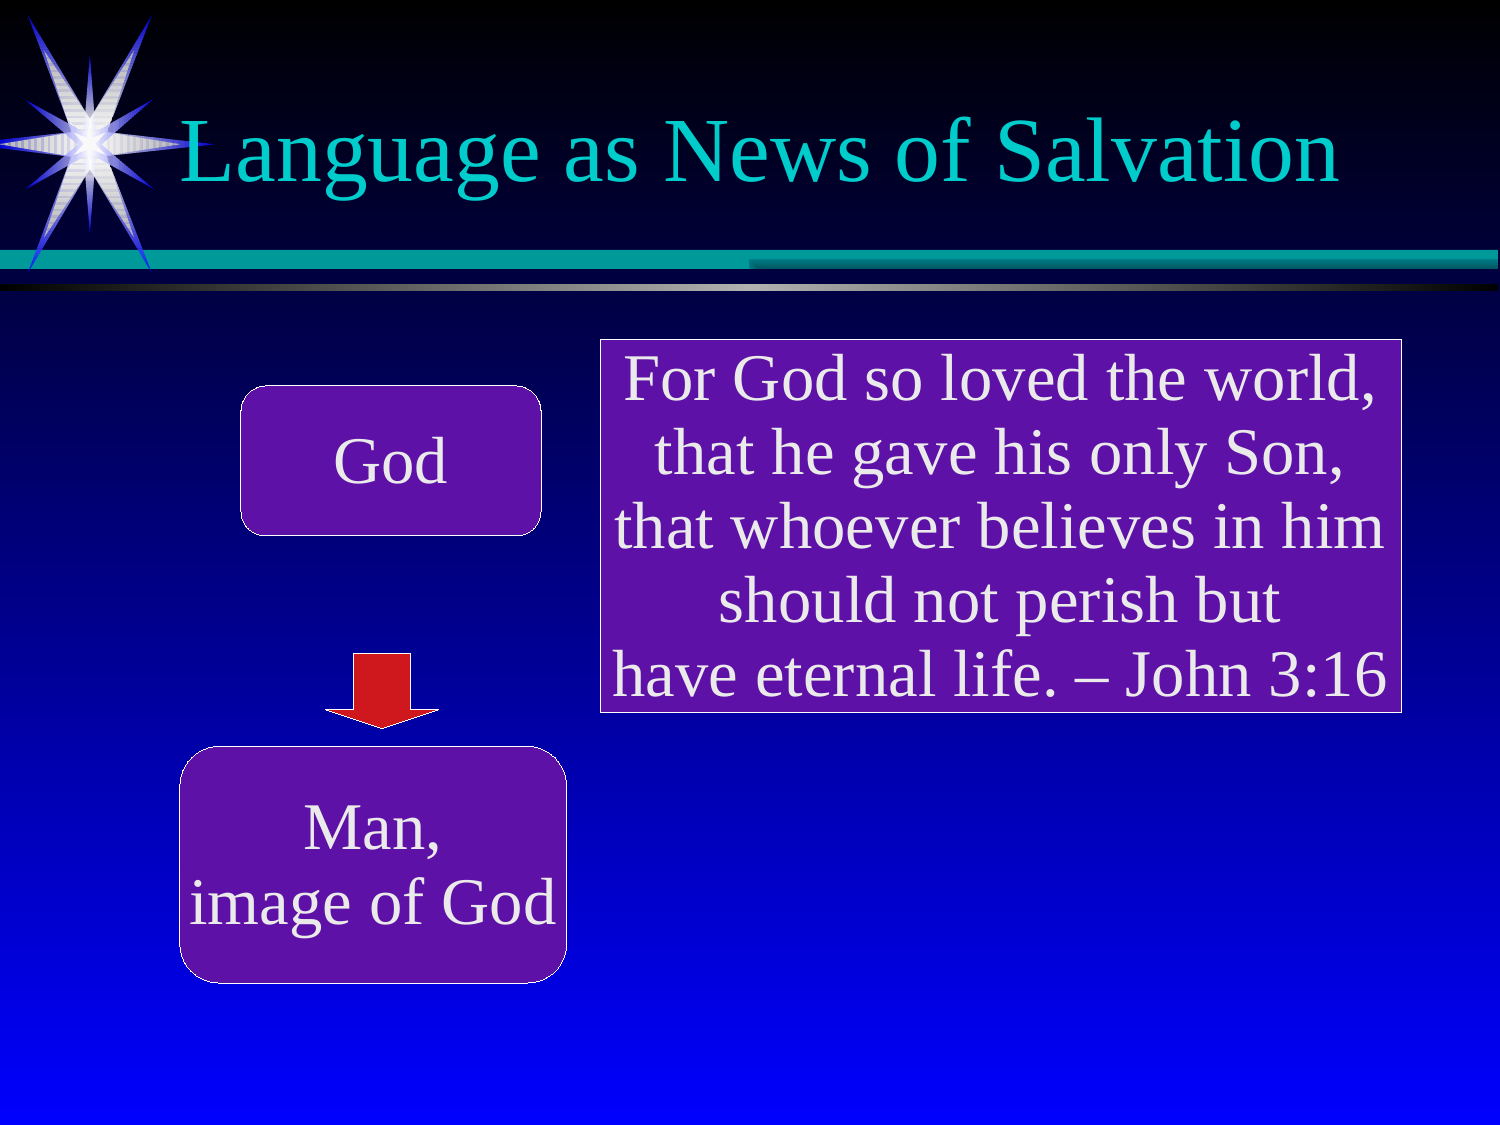

# Language as News of Salvation
For God so loved the world,
that he gave his only Son,
that whoever believes in him
 should not perish but
have eternal life. – John 3:16
God
Man,
image of God